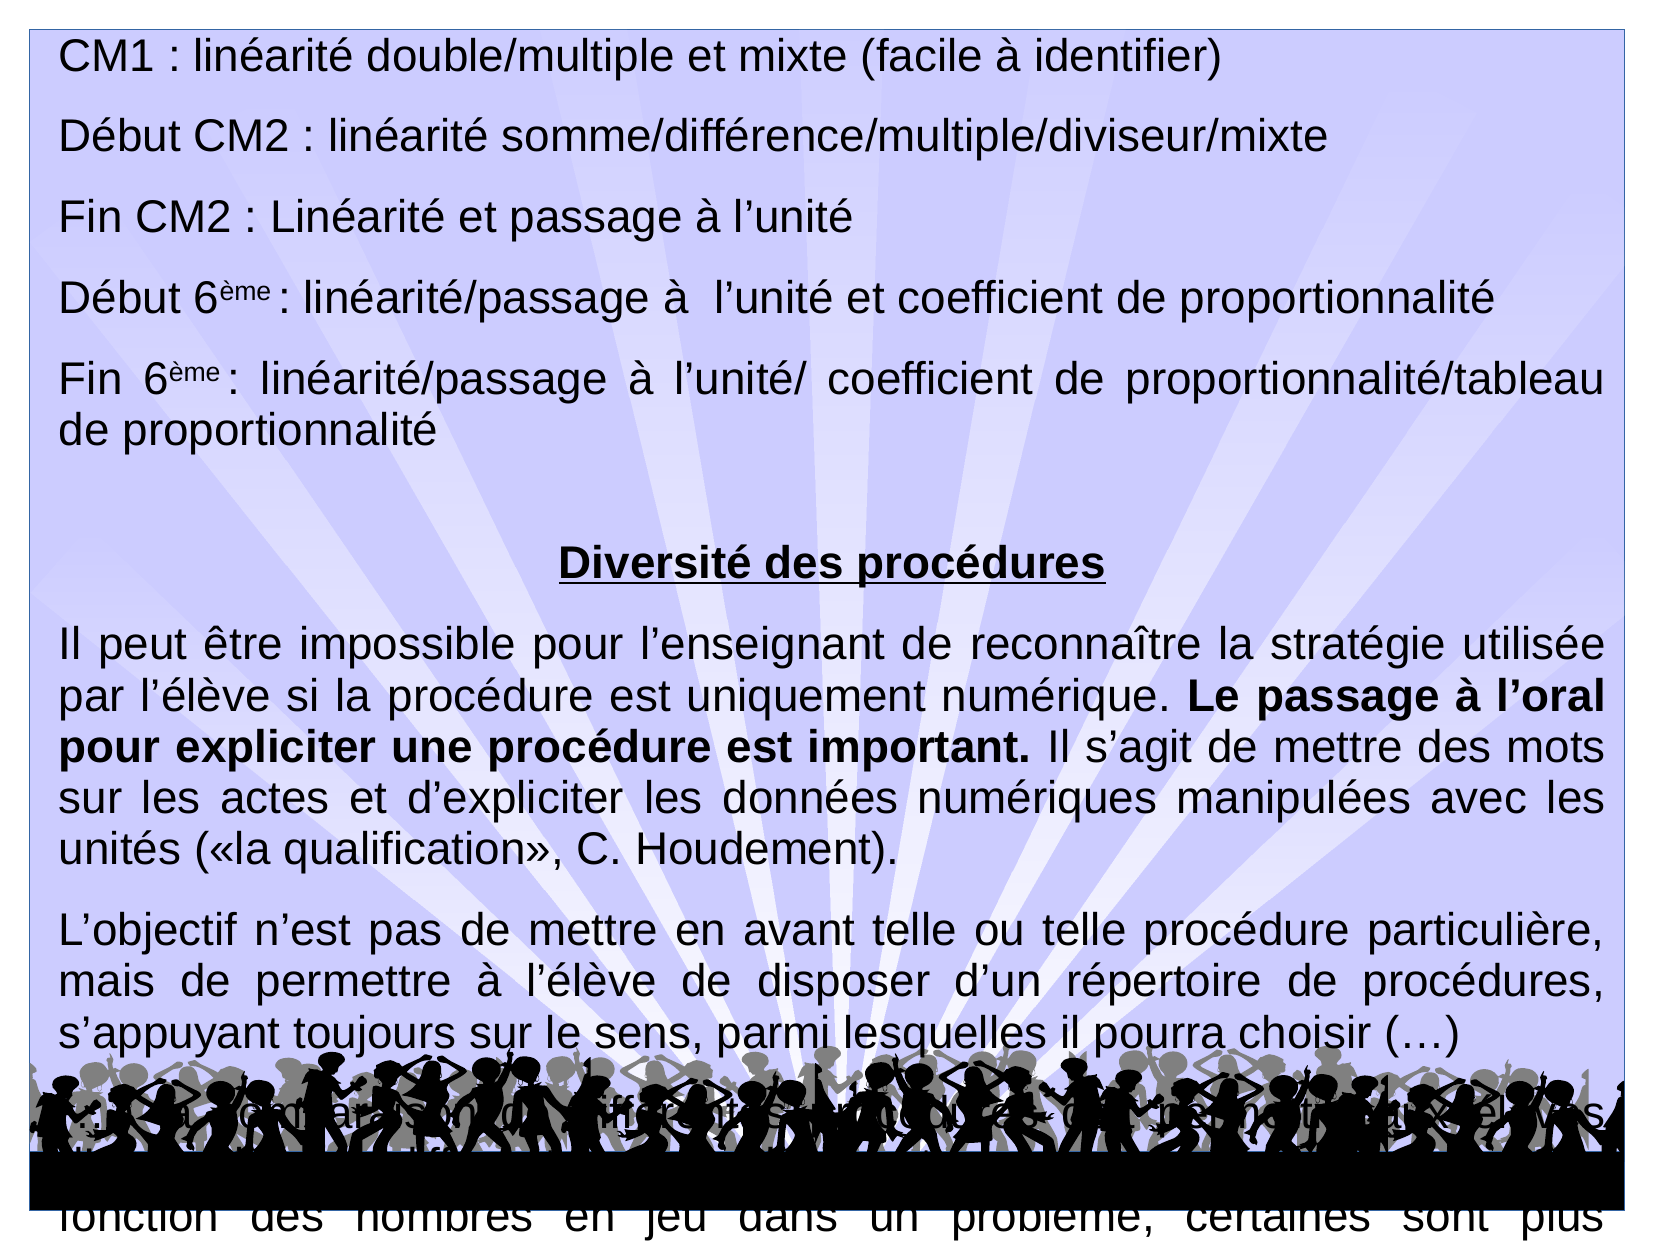

# CM1 : linéarité double/multiple et mixte (facile à identifier)
Début CM2 : linéarité somme/différence/multiple/diviseur/mixte
Fin CM2 : Linéarité et passage à l’unité
Début 6ème : linéarité/passage à l’unité et coefficient de proportionnalité
Fin 6ème : linéarité/passage à l’unité/ coefficient de proportionnalité/tableau de proportionnalité
Diversité des procédures
Il peut être impossible pour l’enseignant de reconnaître la stratégie utilisée par l’élève si la procédure est uniquement numérique. Le passage à l’oral pour expliciter une procédure est important. Il s’agit de mettre des mots sur les actes et d’expliciter les données numériques manipulées avec les unités («la qualification», C. Houdement).
L’objectif n’est pas de mettre en avant telle ou telle procédure particulière, mais de permettre à l’élève de disposer d’un répertoire de procédures, s’appuyant toujours sur le sens, parmi lesquelles il pourra choisir (…)
(…) la comparaison de différentes procédures doit permettre aux élèves d’acquérir ces différentes procédures et de prendre conscience qu’en fonction des nombres en jeu dans un problème, certaines sont plus efficaces que d’autres (…)